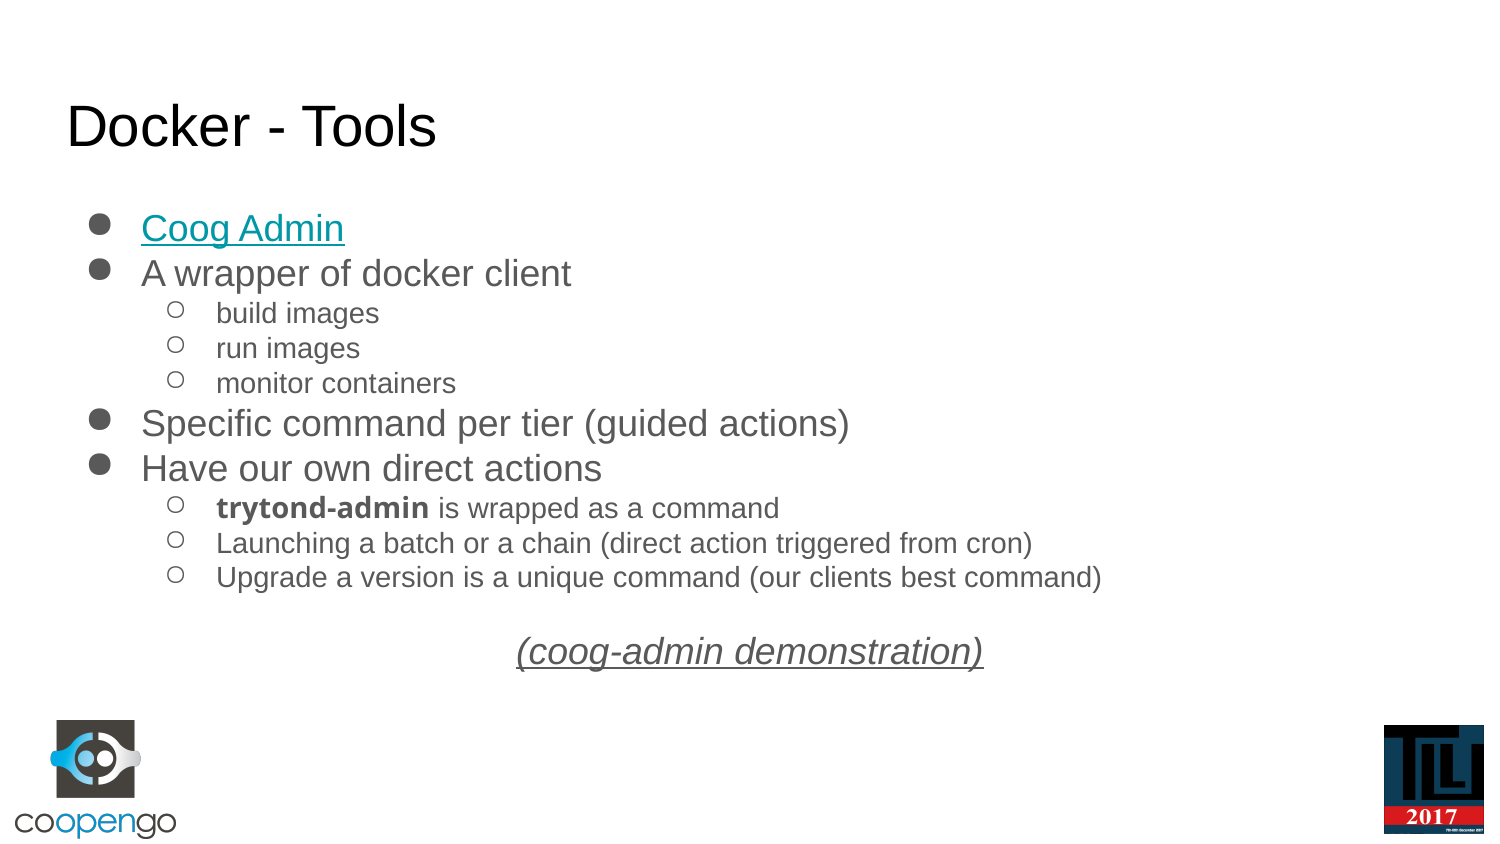

# Docker - Tools
Coog Admin
A wrapper of docker client
build images
run images
monitor containers
Specific command per tier (guided actions)
Have our own direct actions
trytond-admin is wrapped as a command
Launching a batch or a chain (direct action triggered from cron)
Upgrade a version is a unique command (our clients best command)
(coog-admin demonstration)